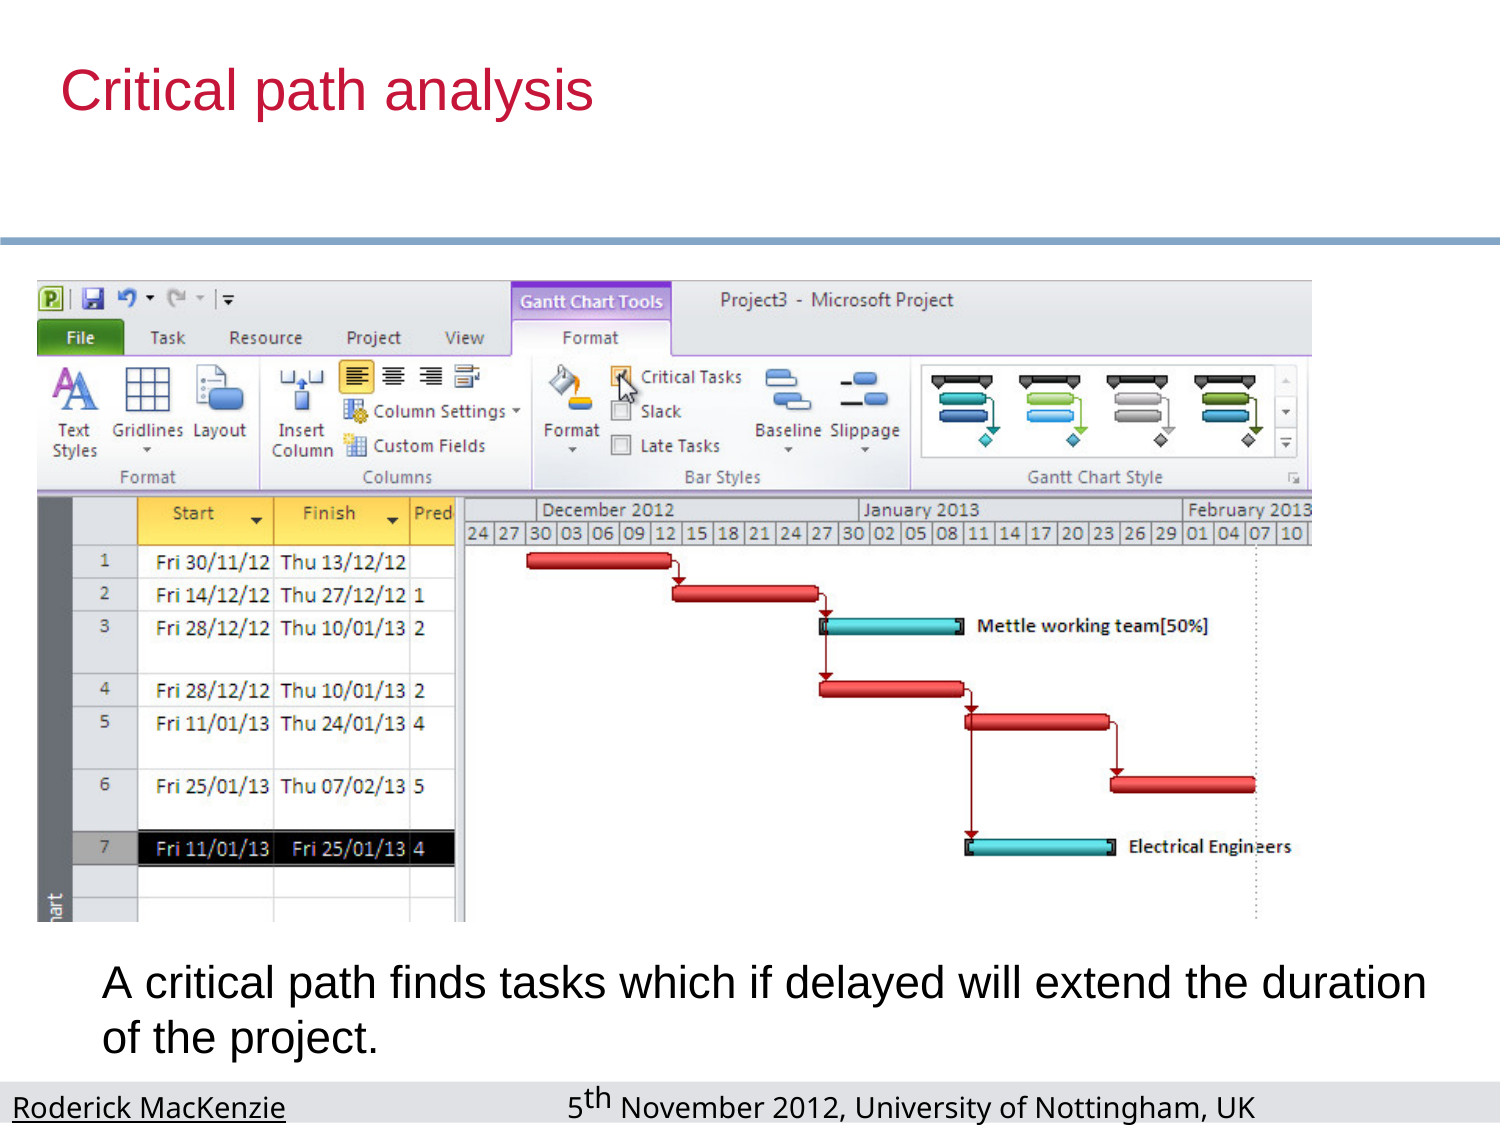

# Critical path analysis
A critical path finds tasks which if delayed will extend the duration of the project.